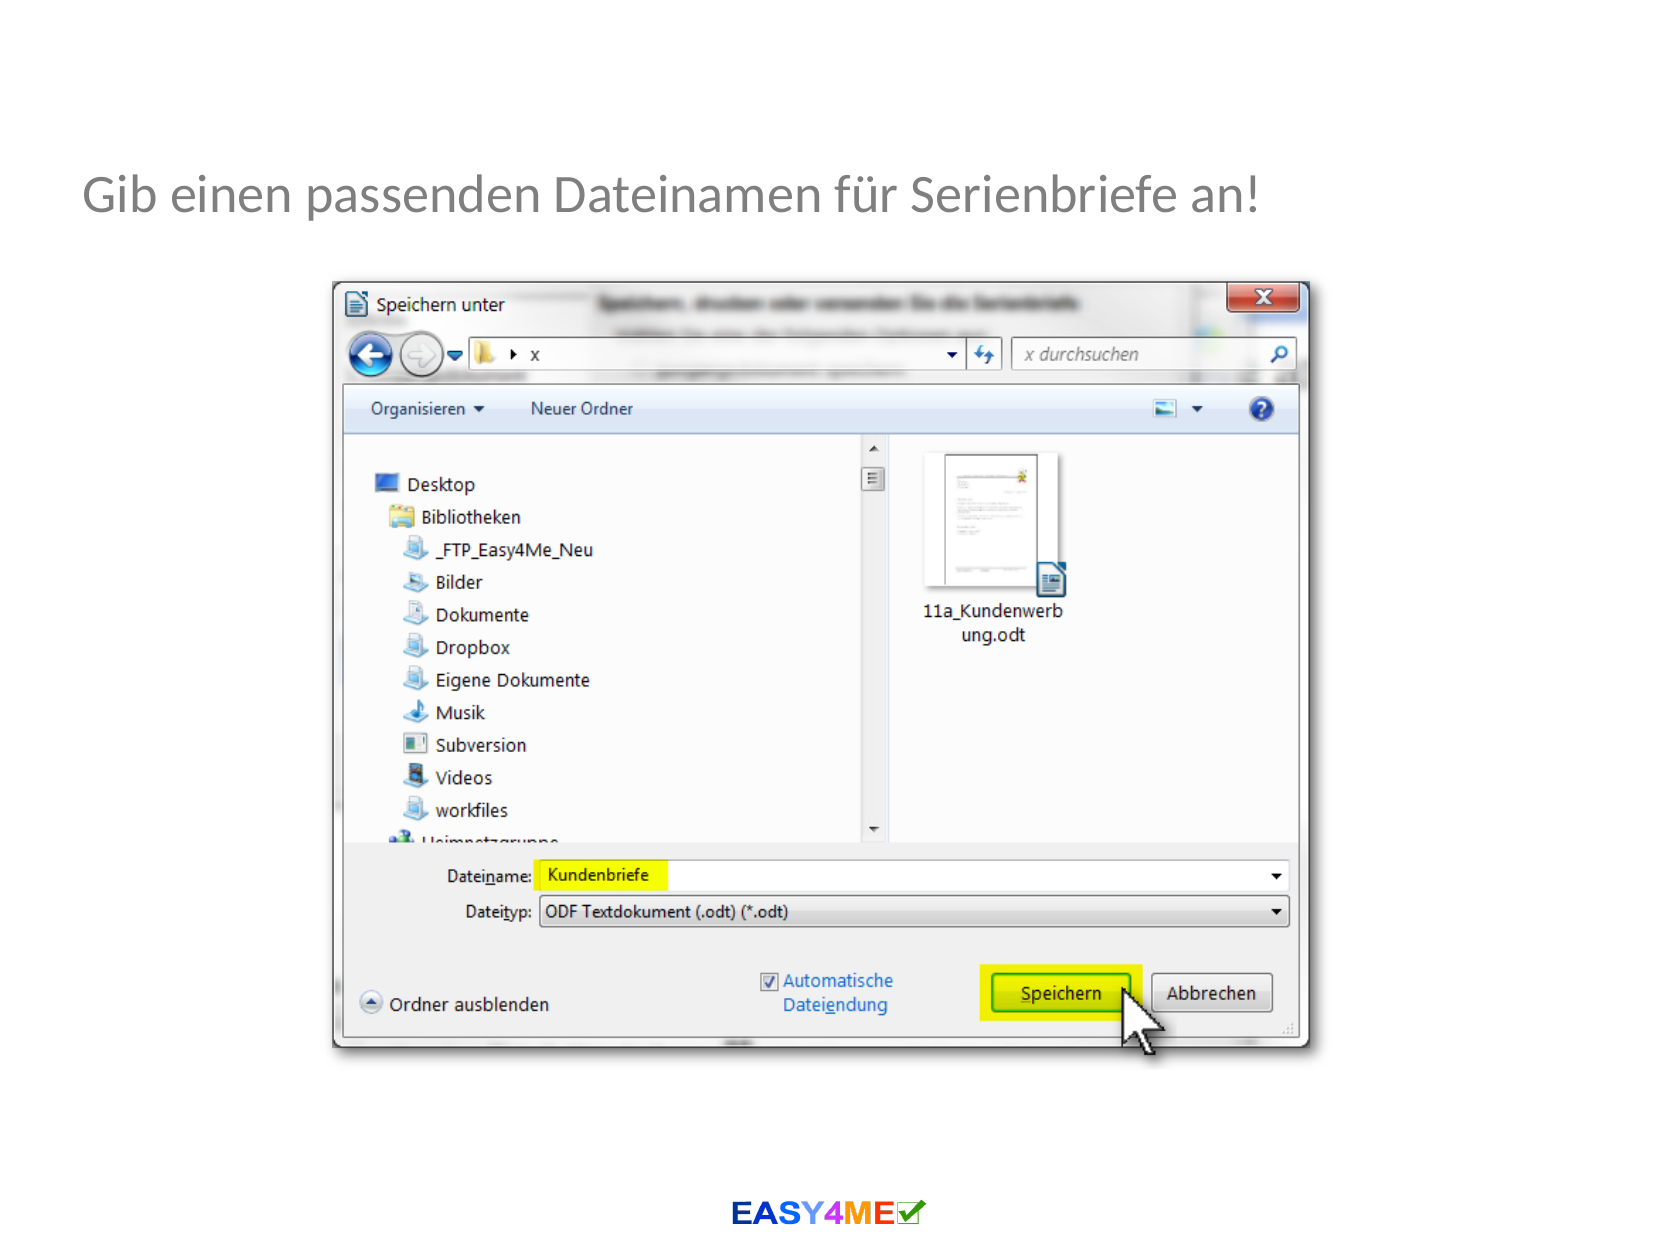

#
Gib einen passenden Dateinamen für Serienbriefe an!